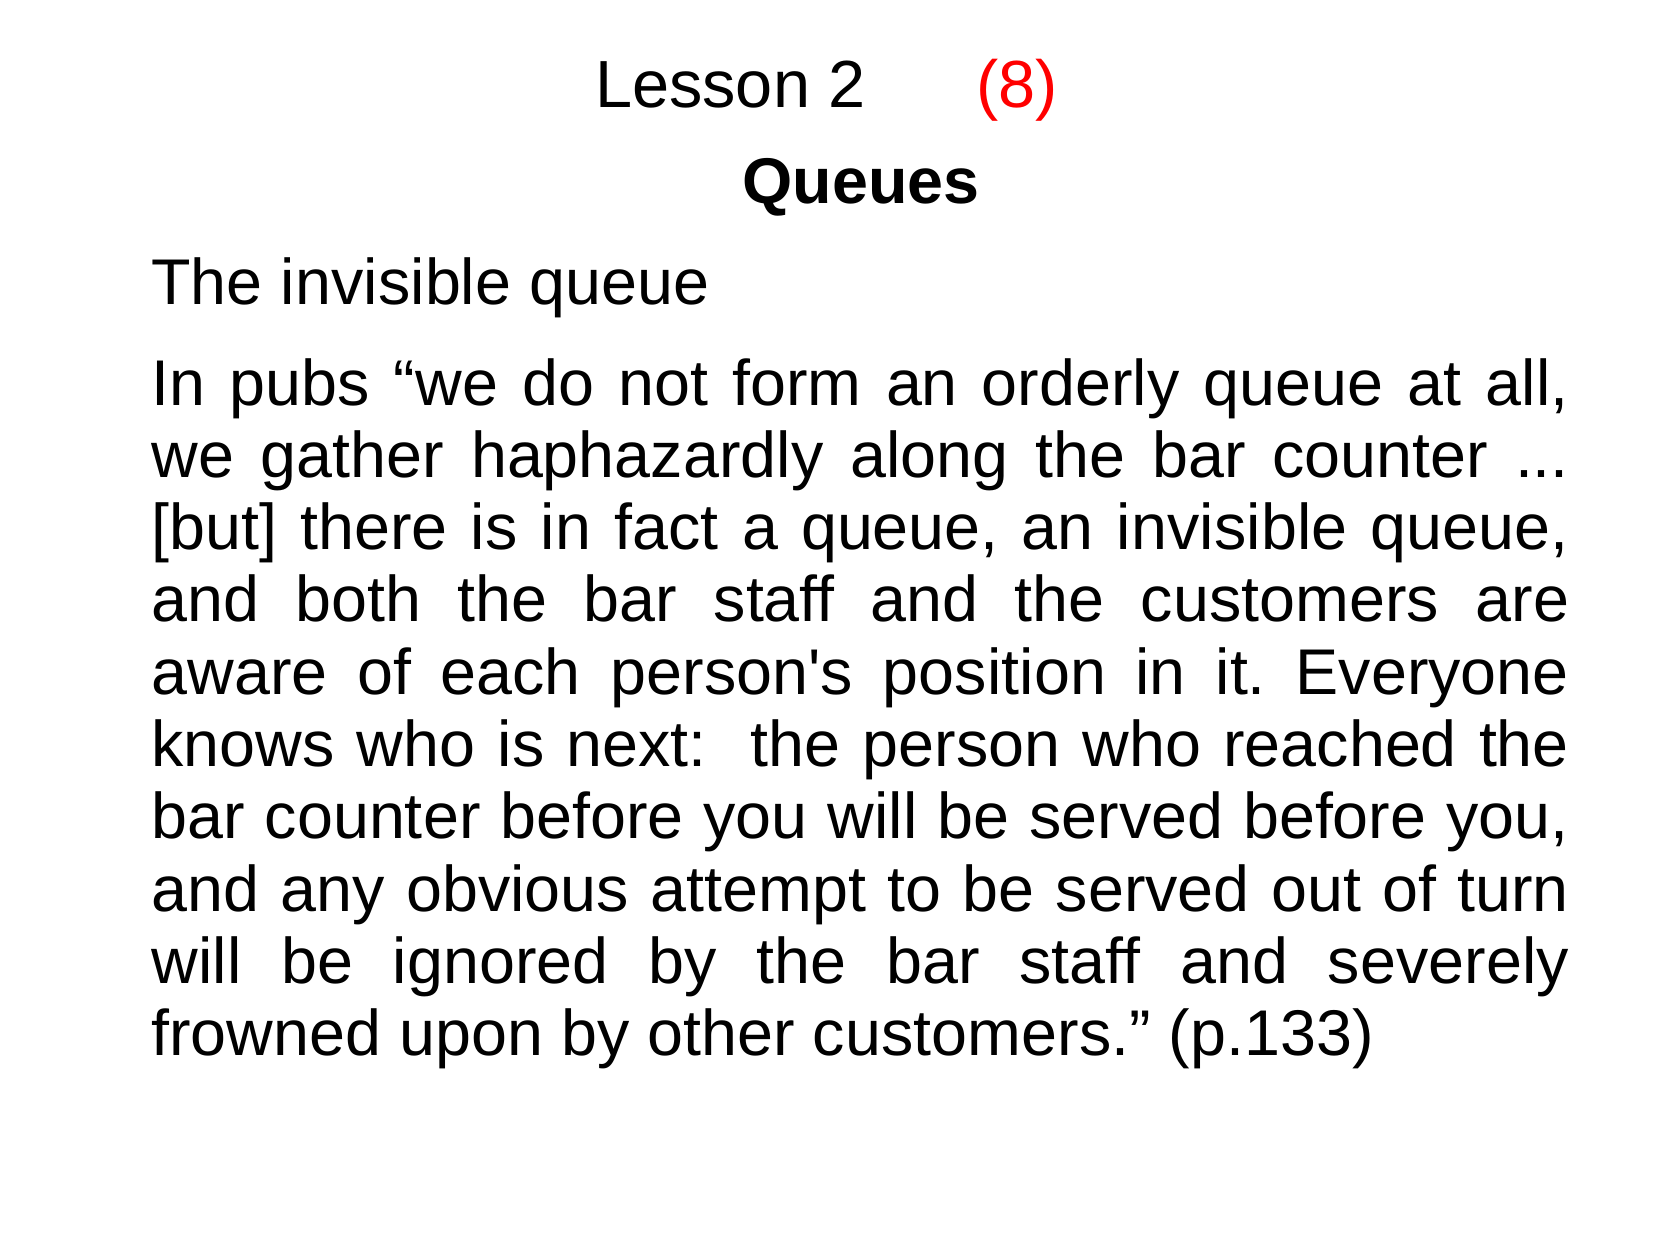

# Lesson 2 (8)
Queues
The invisible queue
In pubs “we do not form an orderly queue at all, we gather haphazardly along the bar counter ... [but] there is in fact a queue, an invisible queue, and both the bar staff and the customers are aware of each person's position in it. Everyone knows who is next: the person who reached the bar counter before you will be served before you, and any obvious attempt to be served out of turn will be ignored by the bar staff and severely frowned upon by other customers.” (p.133)